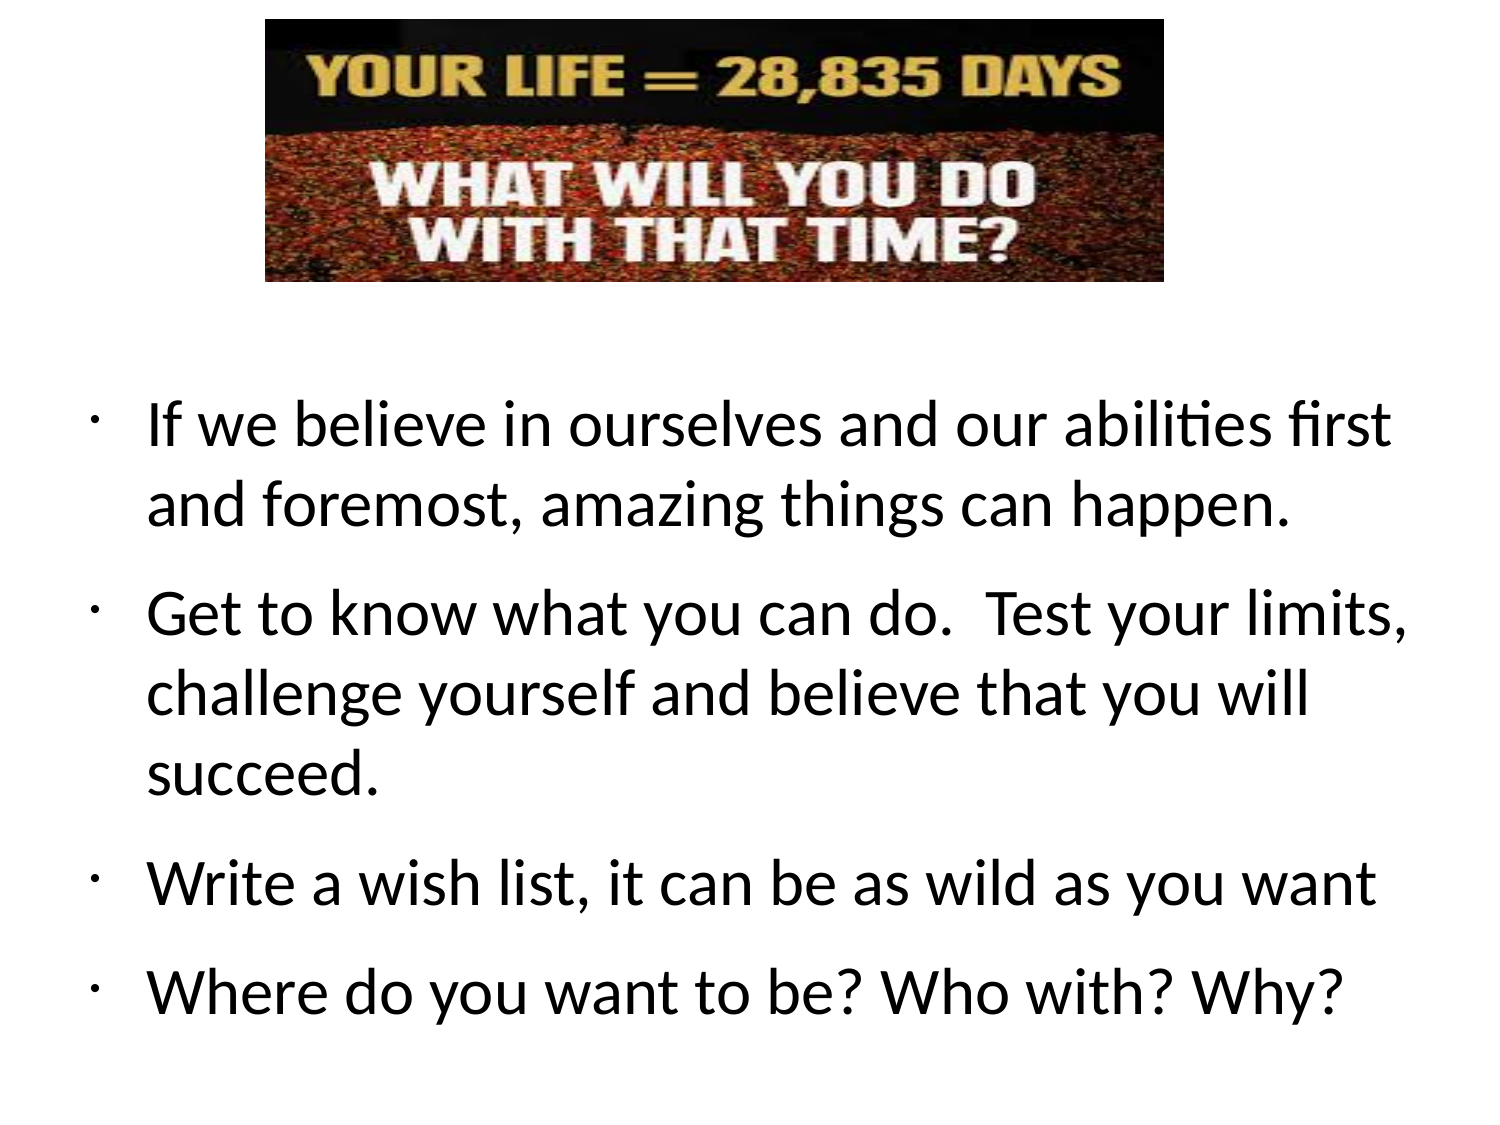

#
If we believe in ourselves and our abilities first and foremost, amazing things can happen.
Get to know what you can do. Test your limits, challenge yourself and believe that you will succeed.
Write a wish list, it can be as wild as you want
Where do you want to be? Who with? Why?